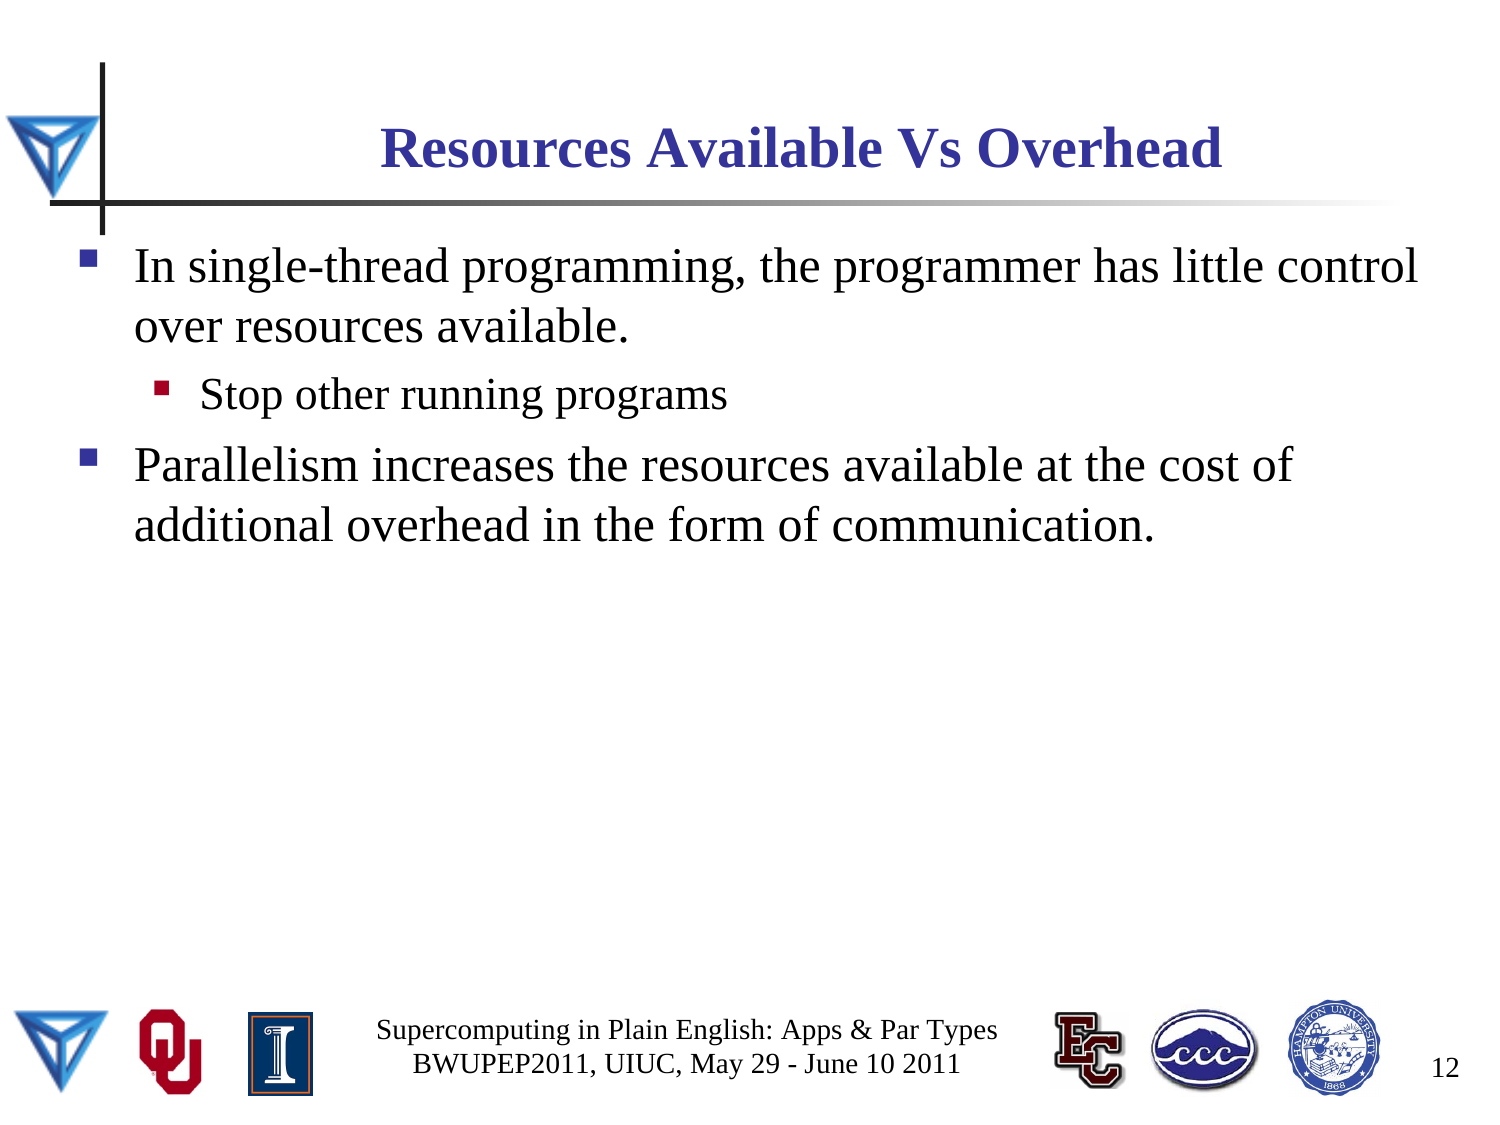

# Resources Available Vs Overhead
In single-thread programming, the programmer has little control over resources available.
Stop other running programs
Parallelism increases the resources available at the cost of additional overhead in the form of communication.
Supercomputing in Plain English: Apps & Par Types BWUPEP2011, UIUC, May 29 - June 10 2011